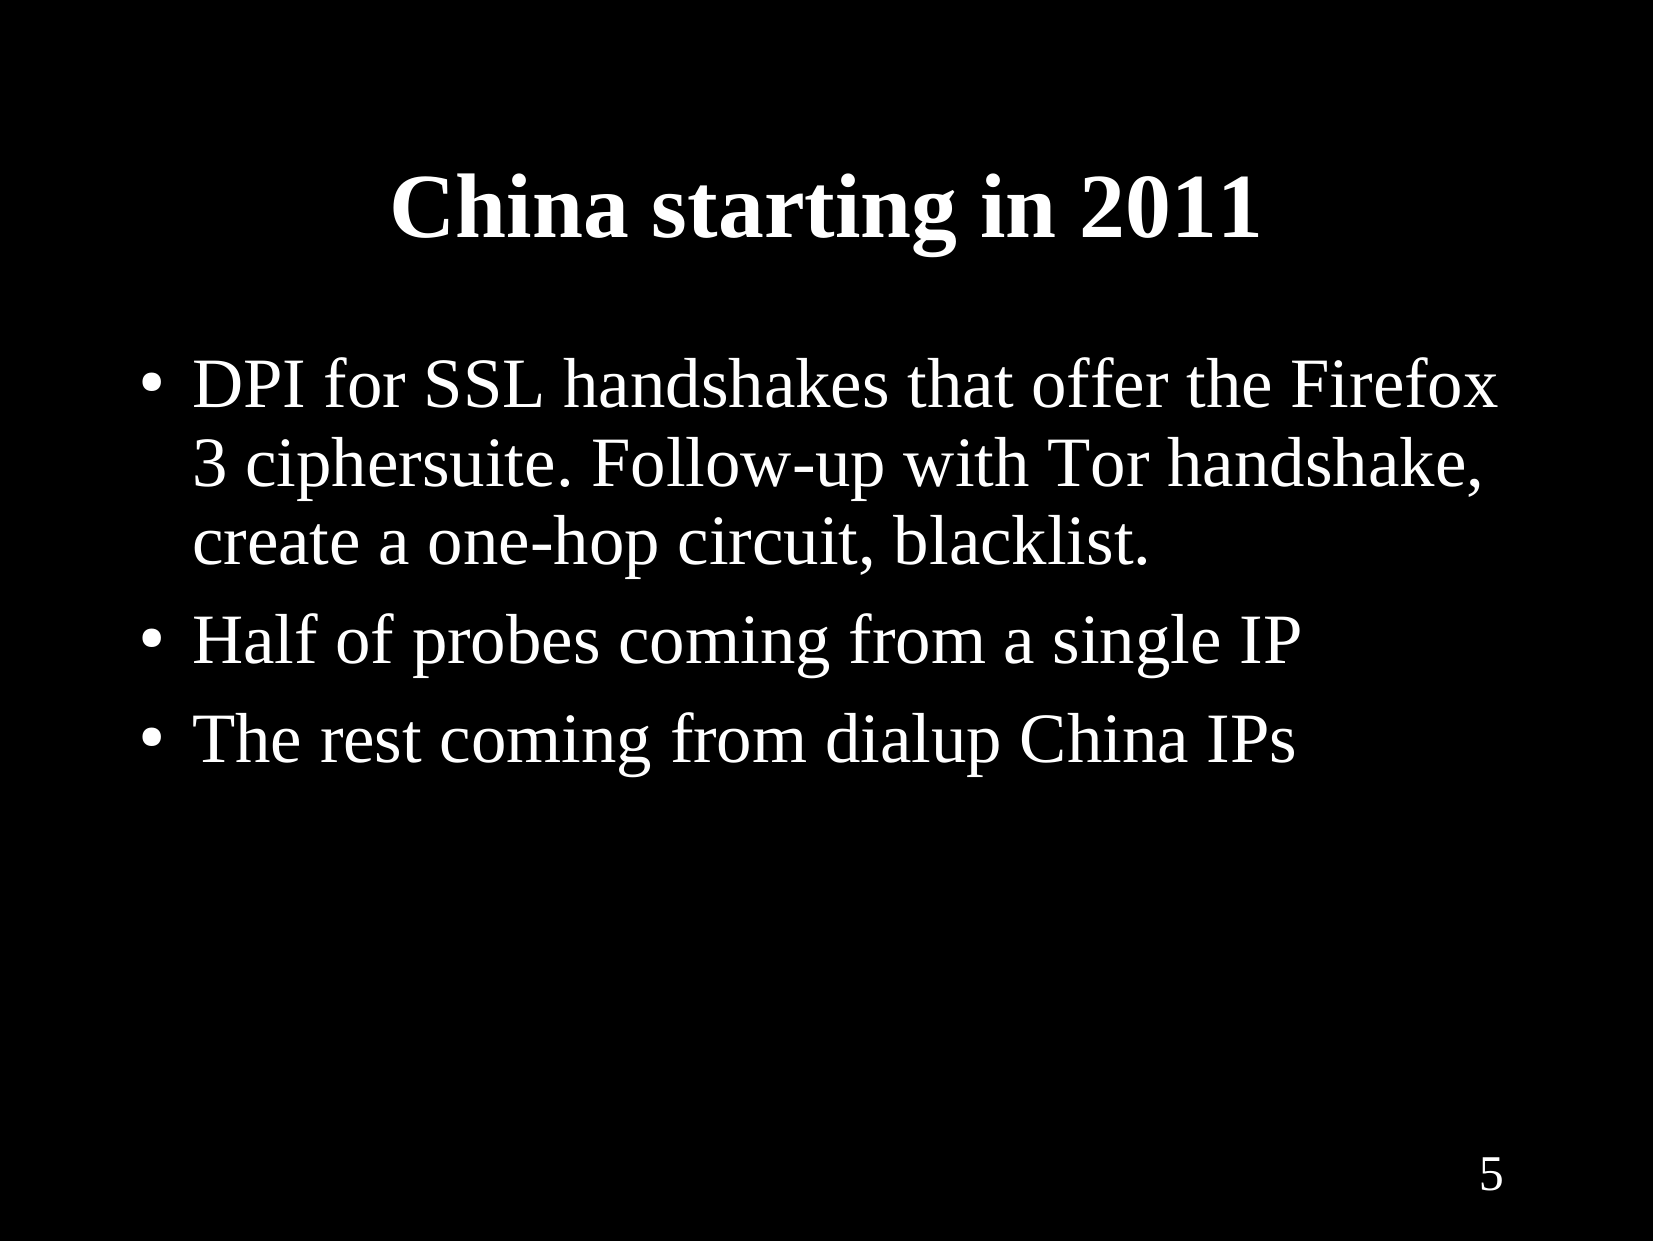

# China starting in 2011
DPI for SSL handshakes that offer the Firefox 3 ciphersuite. Follow-up with Tor handshake, create a one-hop circuit, blacklist.
Half of probes coming from a single IP
The rest coming from dialup China IPs